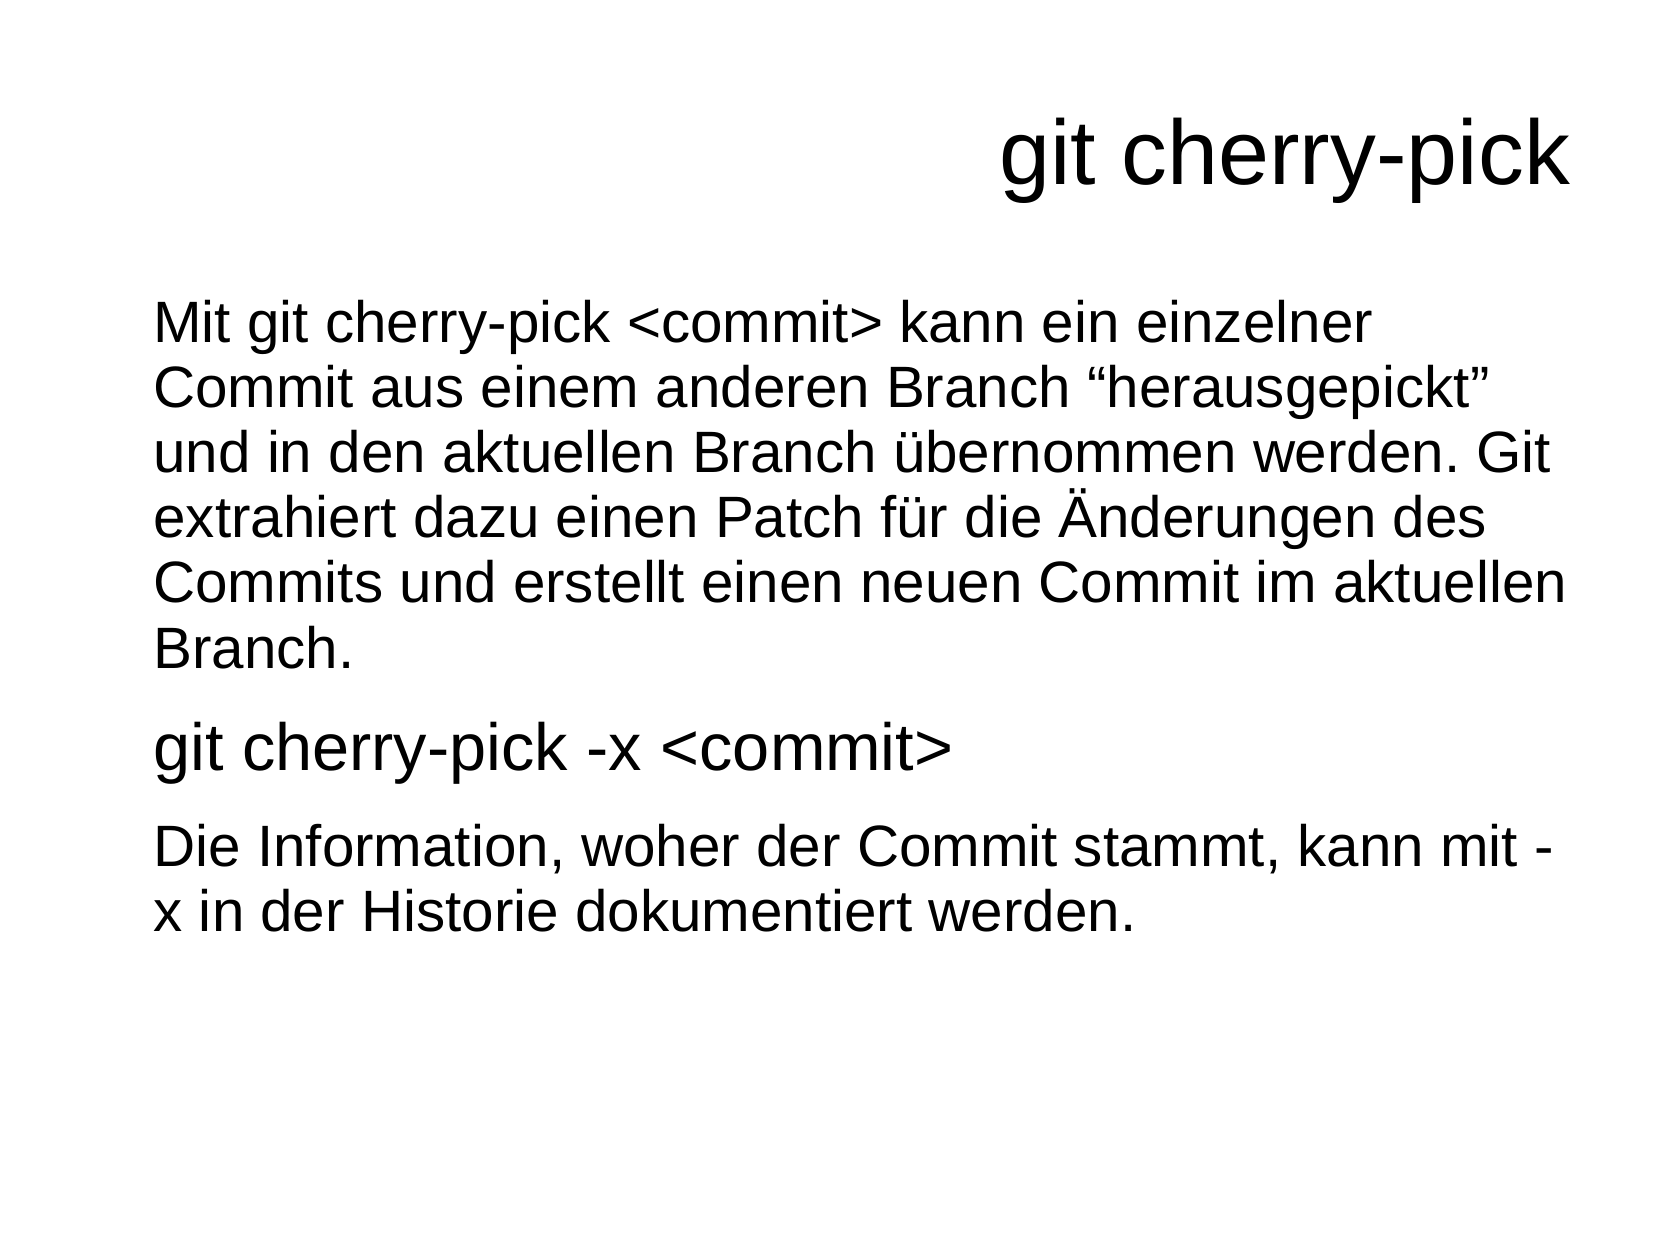

# git cherry-pick
Mit git cherry-pick <commit> kann ein einzelner Commit aus einem anderen Branch “herausgepickt” und in den aktuellen Branch übernommen werden. Git extrahiert dazu einen Patch für die Änderungen des Commits und erstellt einen neuen Commit im aktuellen Branch.
git cherry-pick -x <commit>
Die Information, woher der Commit stammt, kann mit -x in der Historie dokumentiert werden.